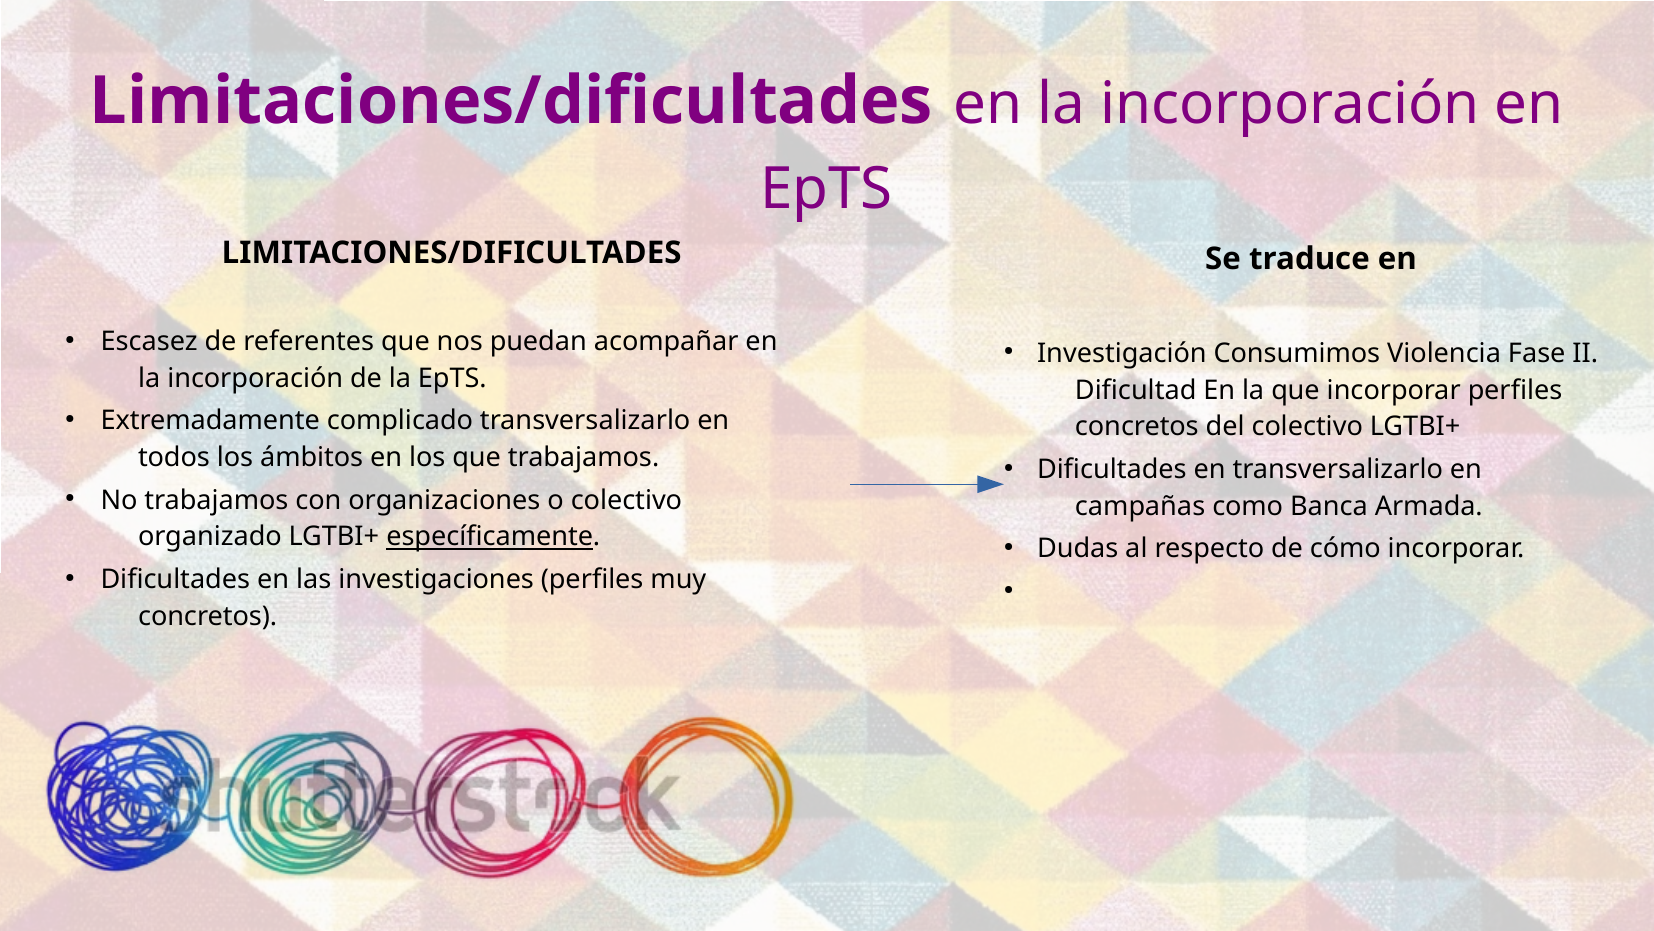

# Limitaciones/dificultades en la incorporación en EpTS
LIMITACIONES/DIFICULTADES
Escasez de referentes que nos puedan acompañar en la incorporación de la EpTS.
Extremadamente complicado transversalizarlo en todos los ámbitos en los que trabajamos.
No trabajamos con organizaciones o colectivo organizado LGTBI+ específicamente.
Dificultades en las investigaciones (perfiles muy concretos).
Se traduce en
Investigación Consumimos Violencia Fase II. Dificultad En la que incorporar perfiles concretos del colectivo LGTBI+
Dificultades en transversalizarlo en campañas como Banca Armada.
Dudas al respecto de cómo incorporar.